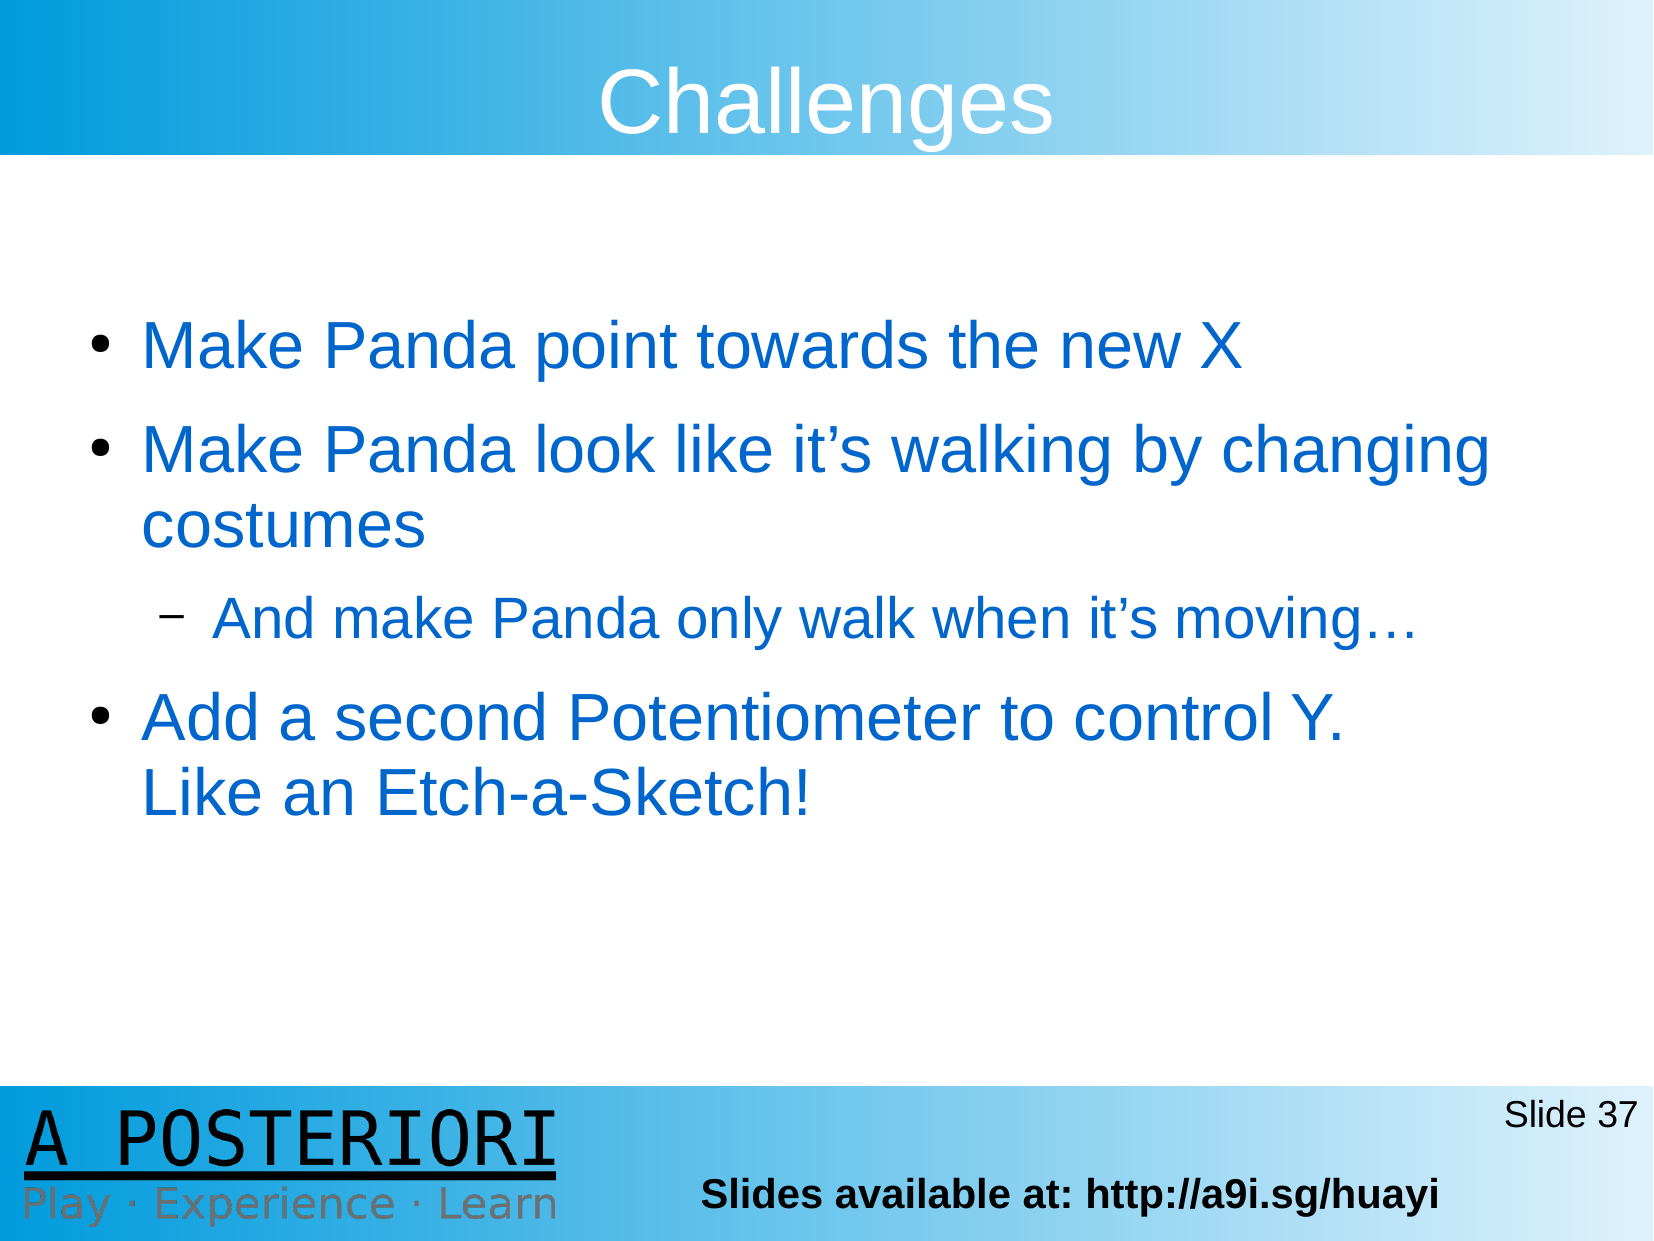

# Challenges
Make Panda point towards the new X
Make Panda look like it’s walking by changing costumes
And make Panda only walk when it’s moving…
Add a second Potentiometer to control Y.
Like an Etch-a-Sketch!